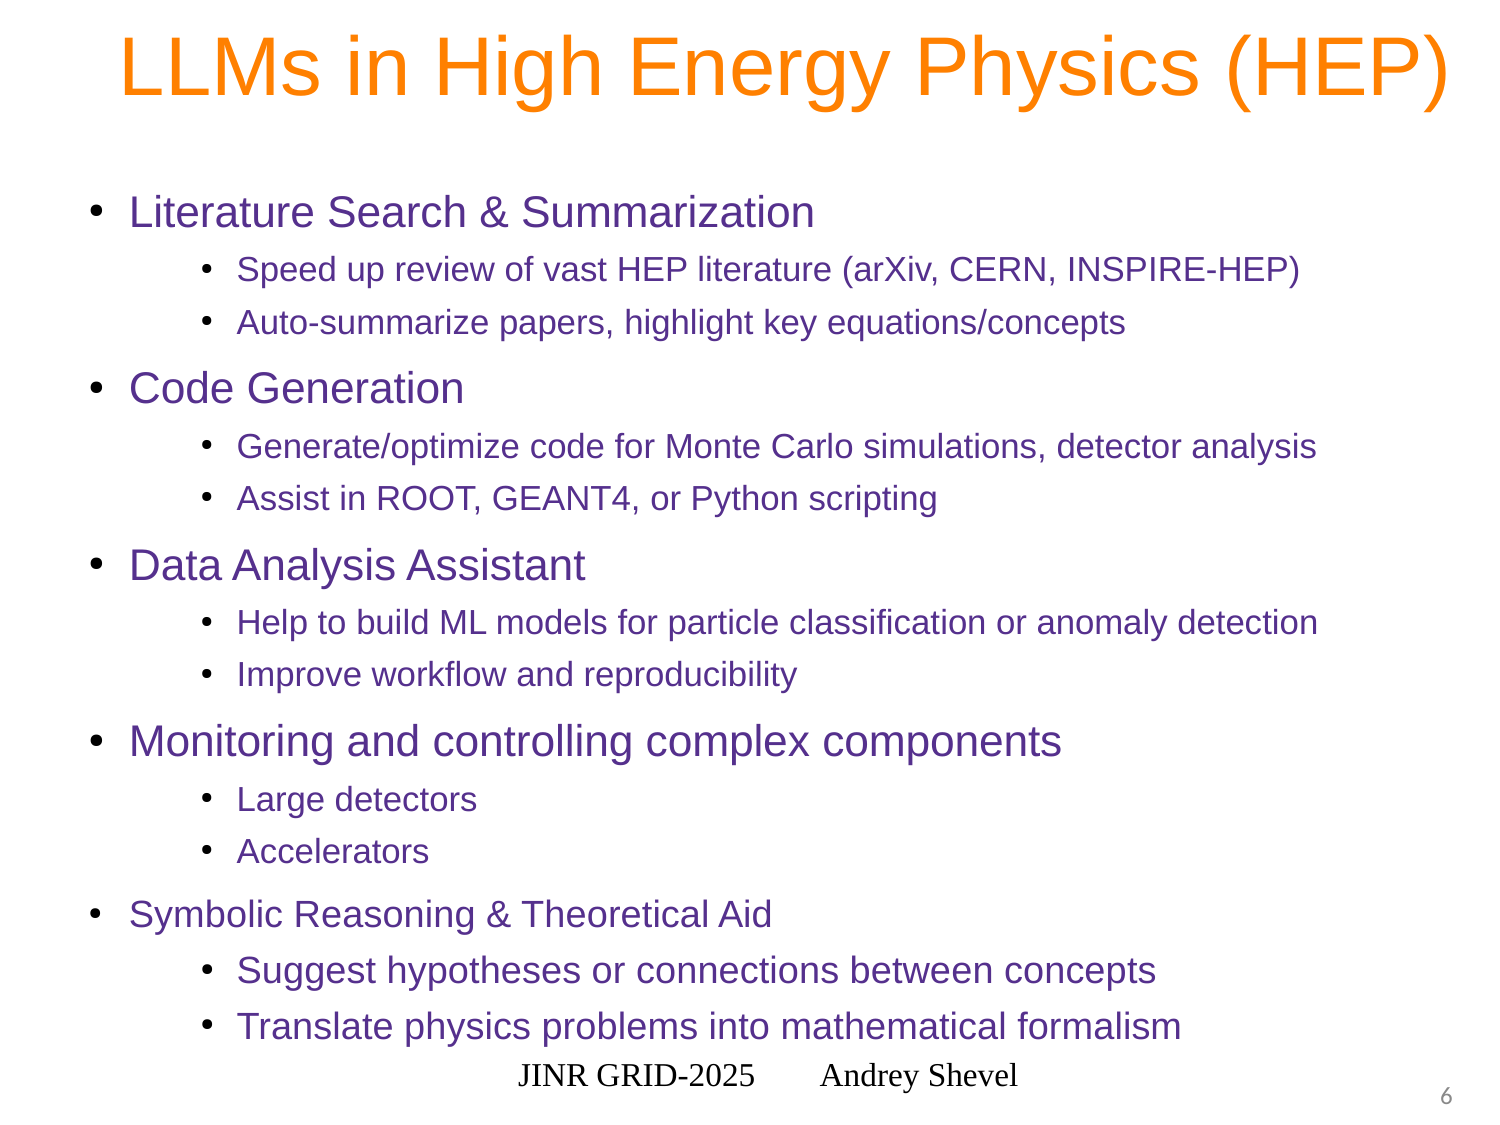

# LLMs in High Energy Physics (HEP)
Literature Search & Summarization
Speed up review of vast HEP literature (arXiv, CERN, INSPIRE-HEP)
Auto-summarize papers, highlight key equations/concepts
Code Generation
Generate/optimize code for Monte Carlo simulations, detector analysis
Assist in ROOT, GEANT4, or Python scripting
Data Analysis Assistant
Help to build ML models for particle classification or anomaly detection
Improve workflow and reproducibility
Monitoring and controlling complex components
Large detectors
Accelerators
Symbolic Reasoning & Theoretical Aid
Suggest hypotheses or connections between concepts
Translate physics problems into mathematical formalism
6